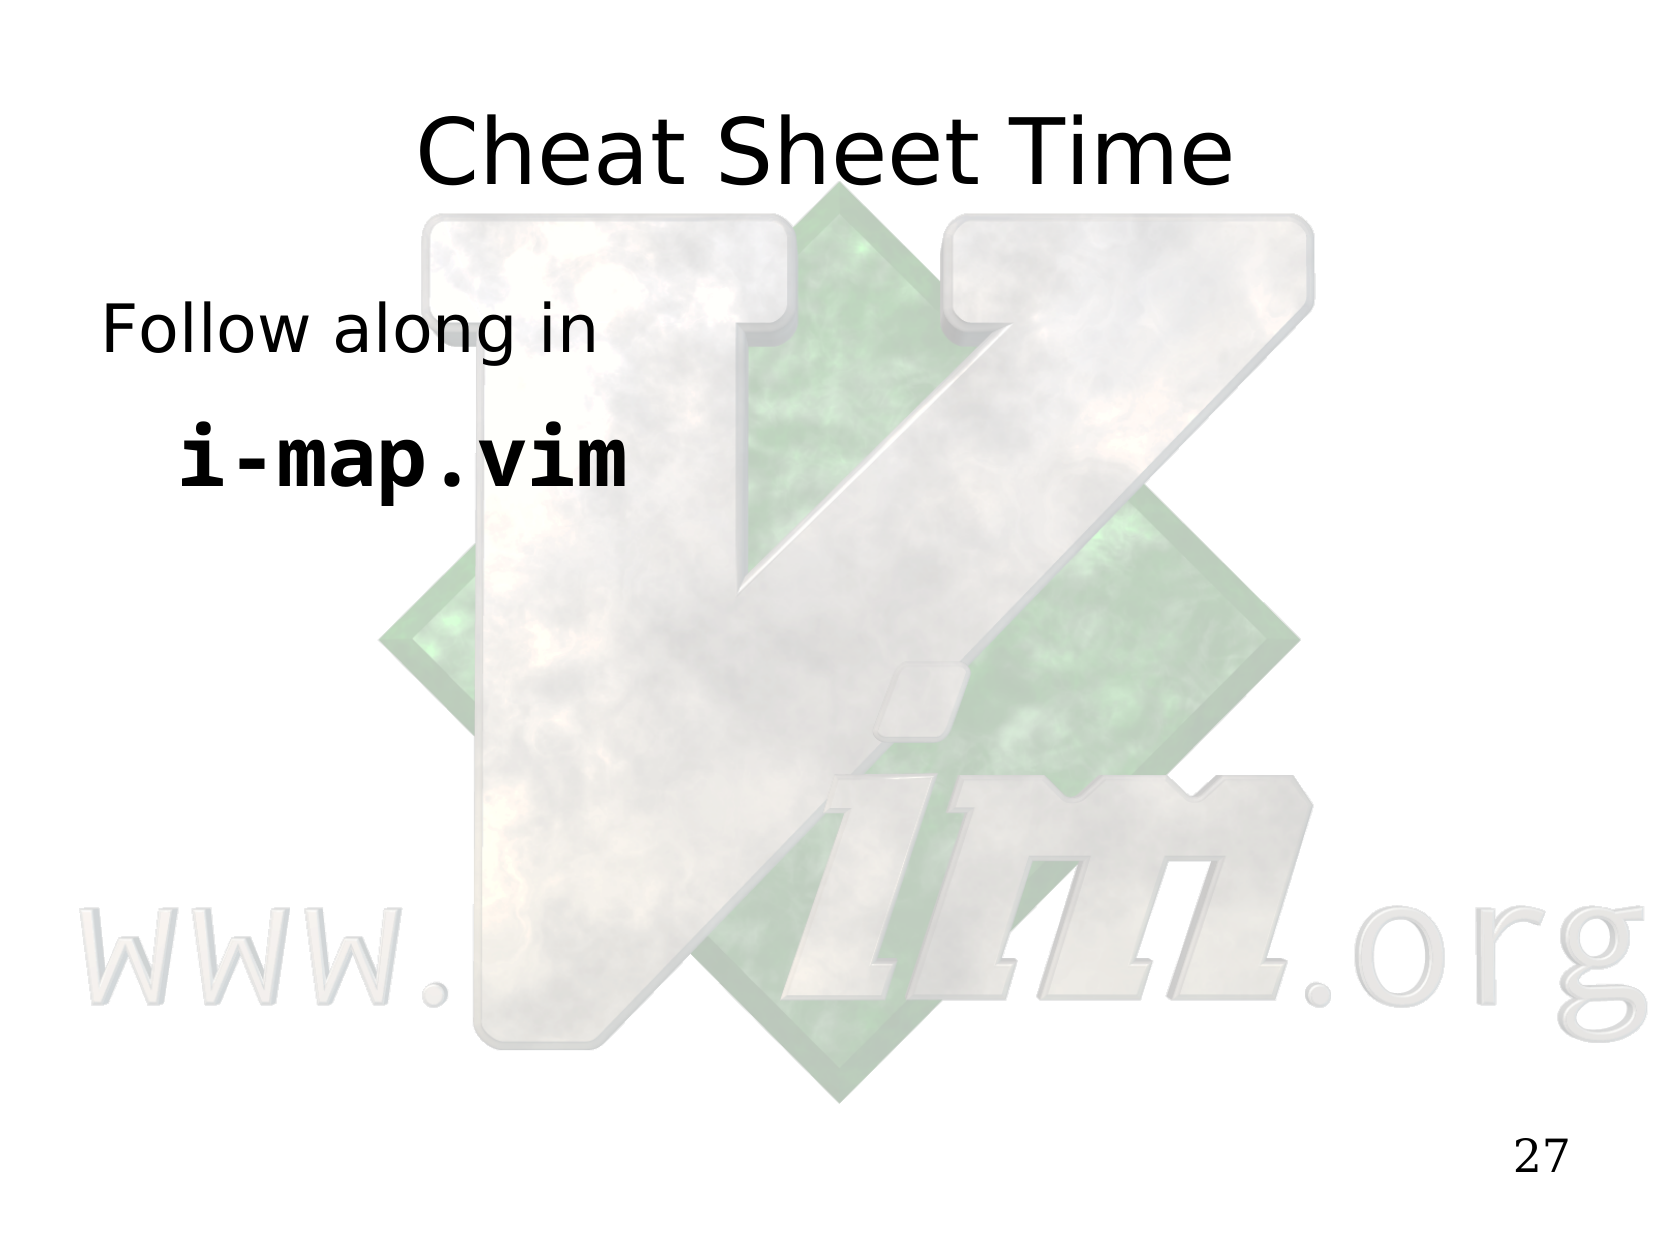

# Cheat Sheet Time
Follow along in
i-map.vim
27